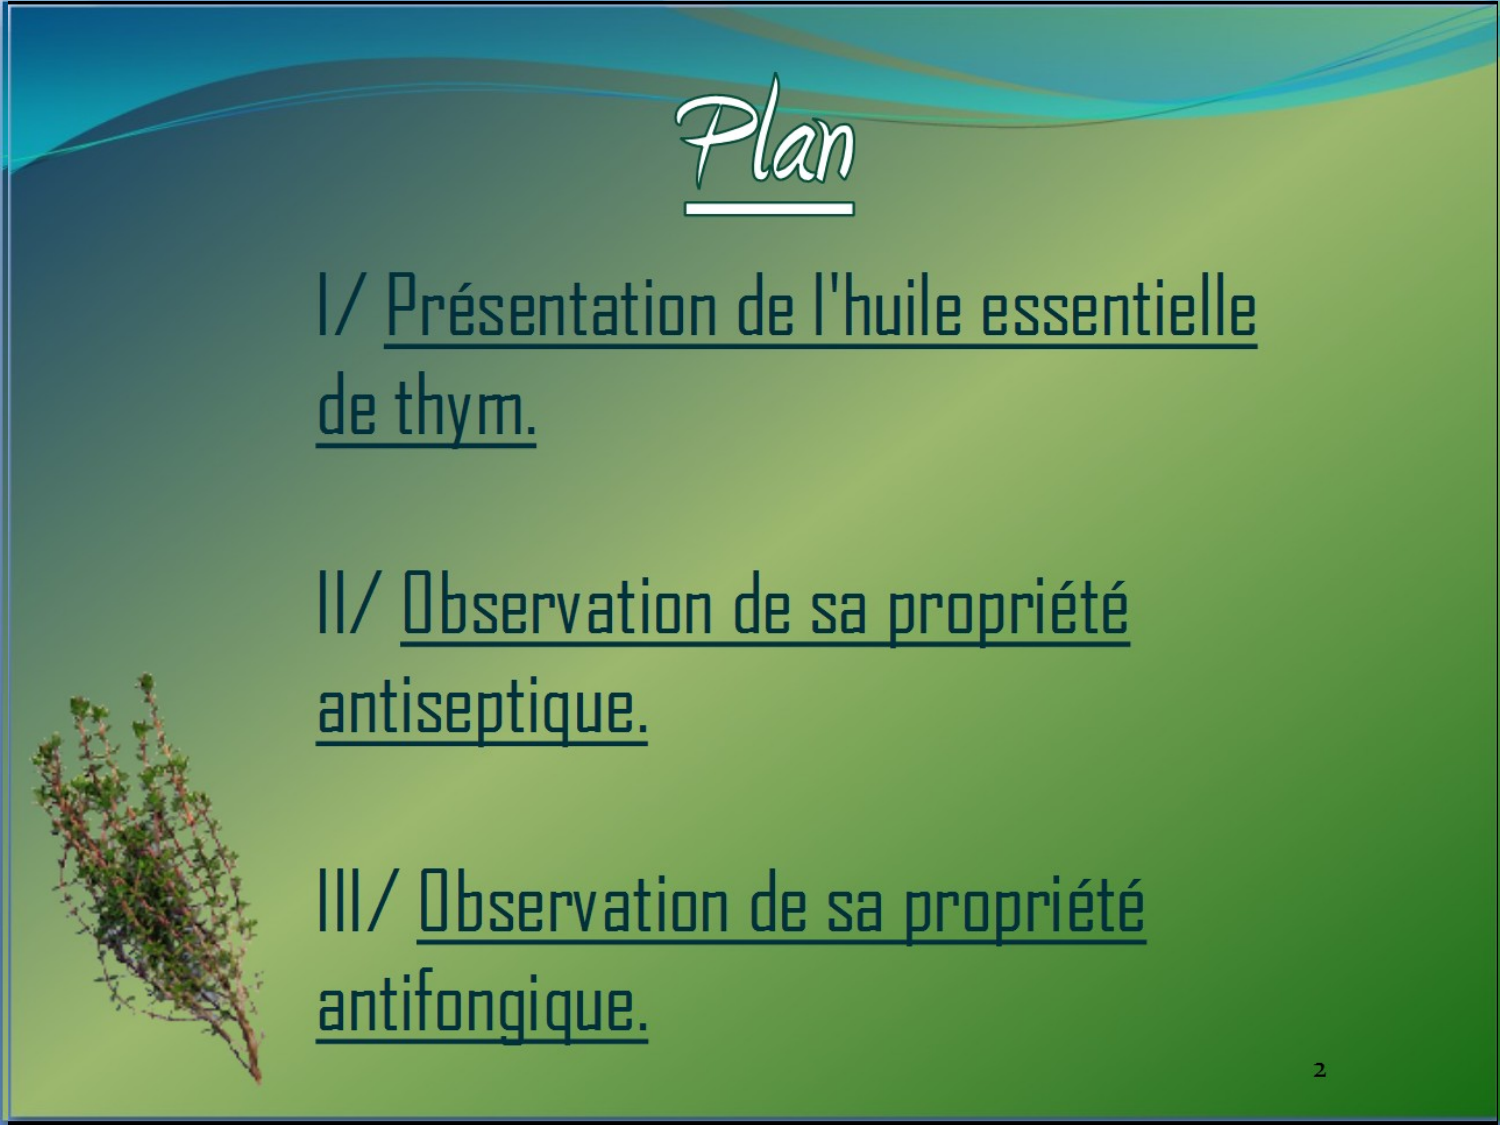

Plan
# I/ Présentation de l'huile essentielle de thym. II/ Observation de sa propriété antiseptique. III/ Observation de sa propriété antifongique.
2